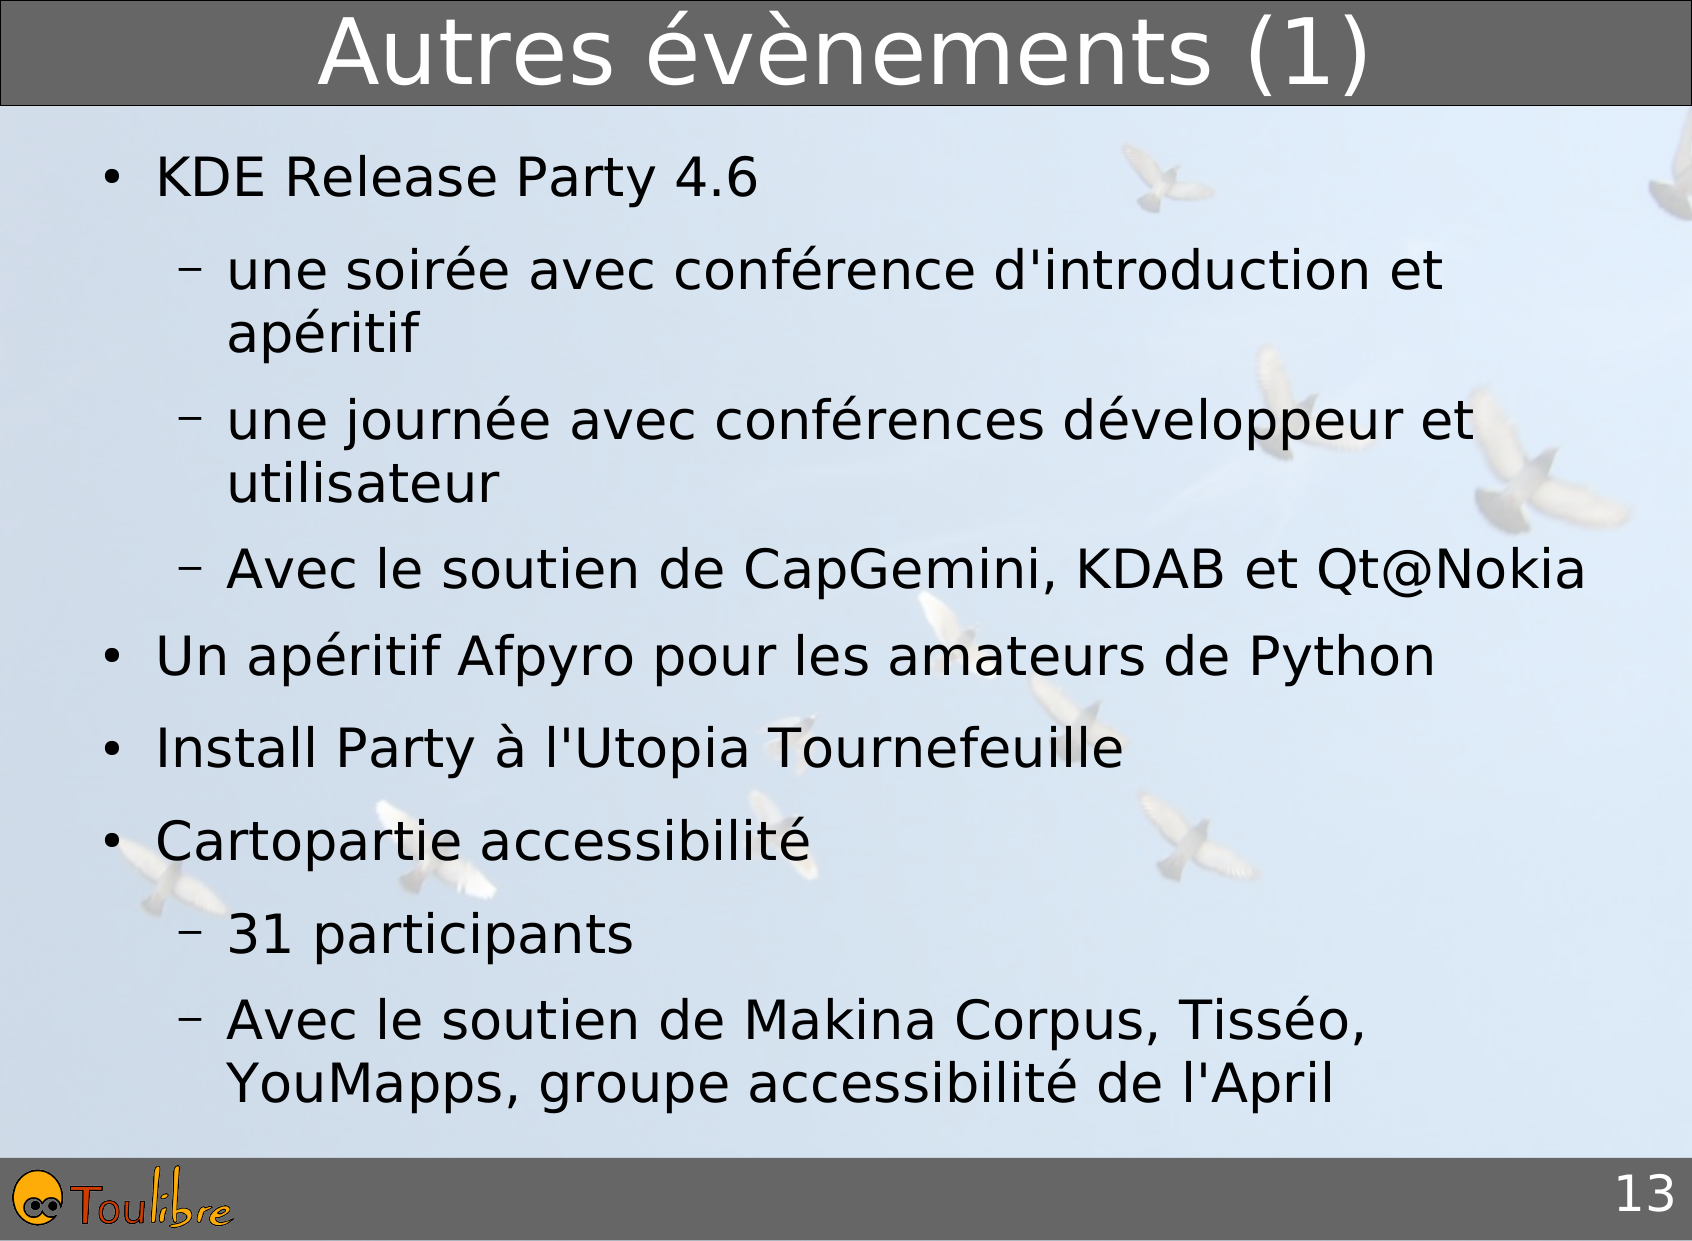

# Autres évènements (1)
KDE Release Party 4.6
une soirée avec conférence d'introduction et apéritif
une journée avec conférences développeur et utilisateur
Avec le soutien de CapGemini, KDAB et Qt@Nokia
Un apéritif Afpyro pour les amateurs de Python
Install Party à l'Utopia Tournefeuille
Cartopartie accessibilité
31 participants
Avec le soutien de Makina Corpus, Tisséo, YouMapps, groupe accessibilité de l'April